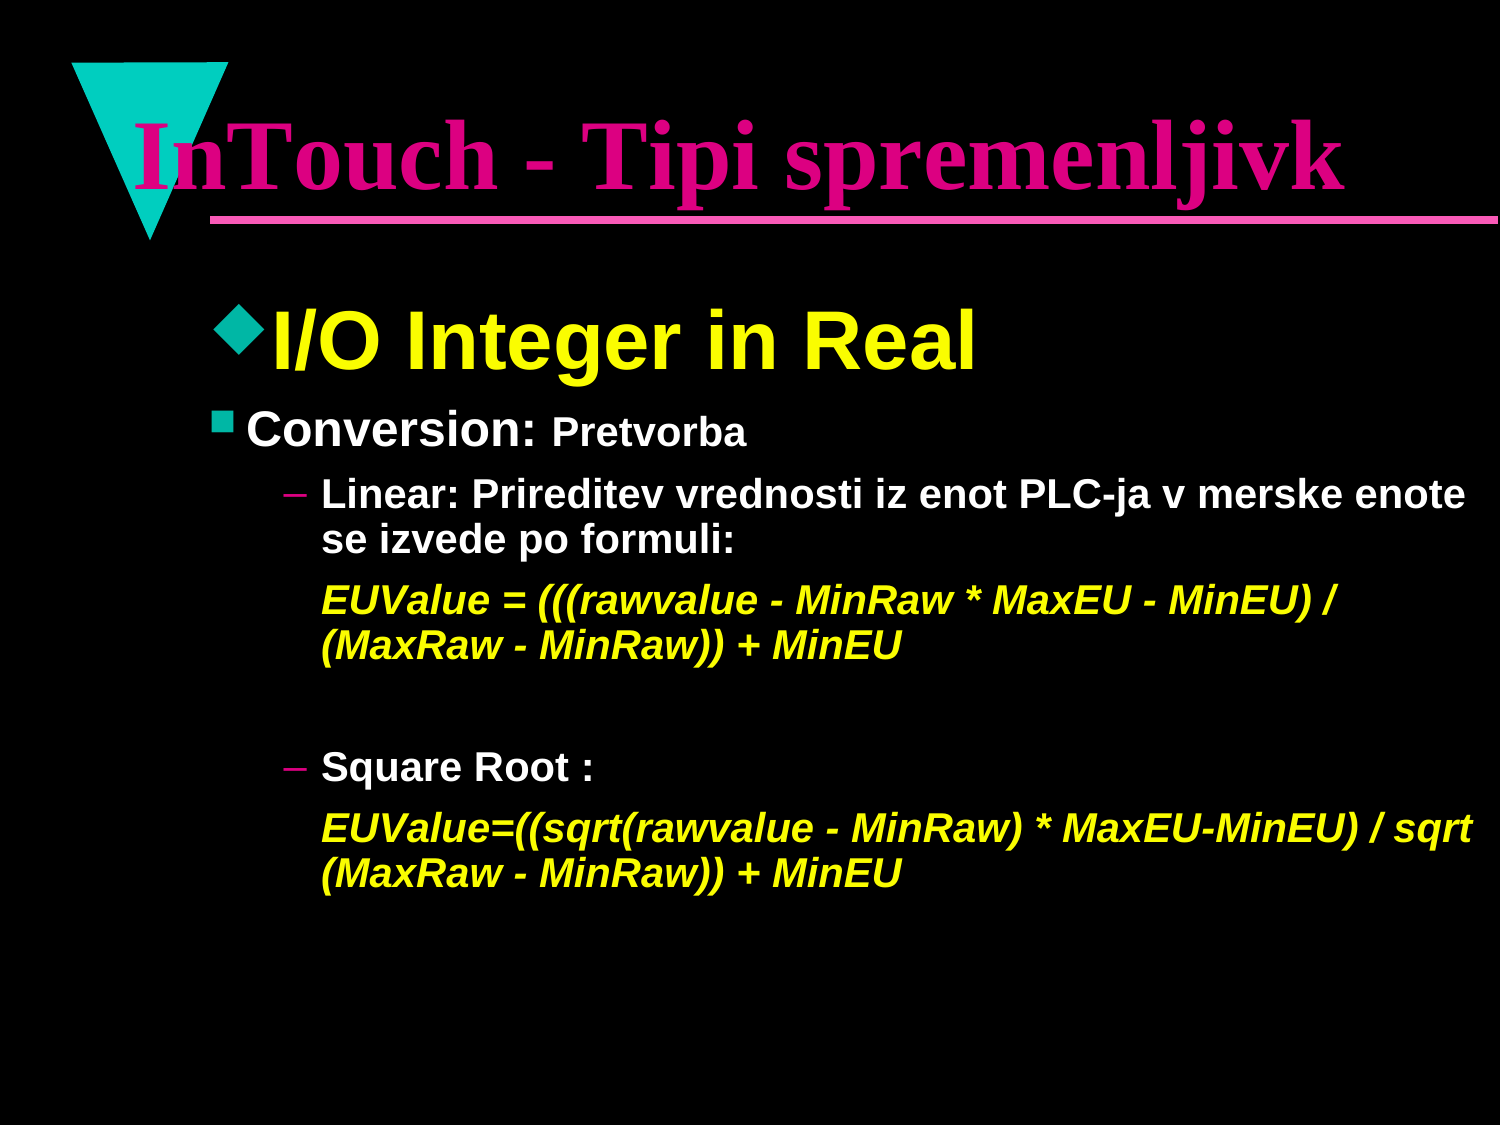

# InTouch - Tipi spremenljivk
I/O Integer in Real
Conversion: Pretvorba
Linear: Prireditev vrednosti iz enot PLC-ja v merske enote se izvede po formuli:
EUValue = (((rawvalue - MinRaw * MaxEU - MinEU) / (MaxRaw - MinRaw)) + MinEU
Square Root :
EUValue=((sqrt(rawvalue - MinRaw) * MaxEU-MinEU) / sqrt (MaxRaw - MinRaw)) + MinEU
Slovar spremenljivk
17